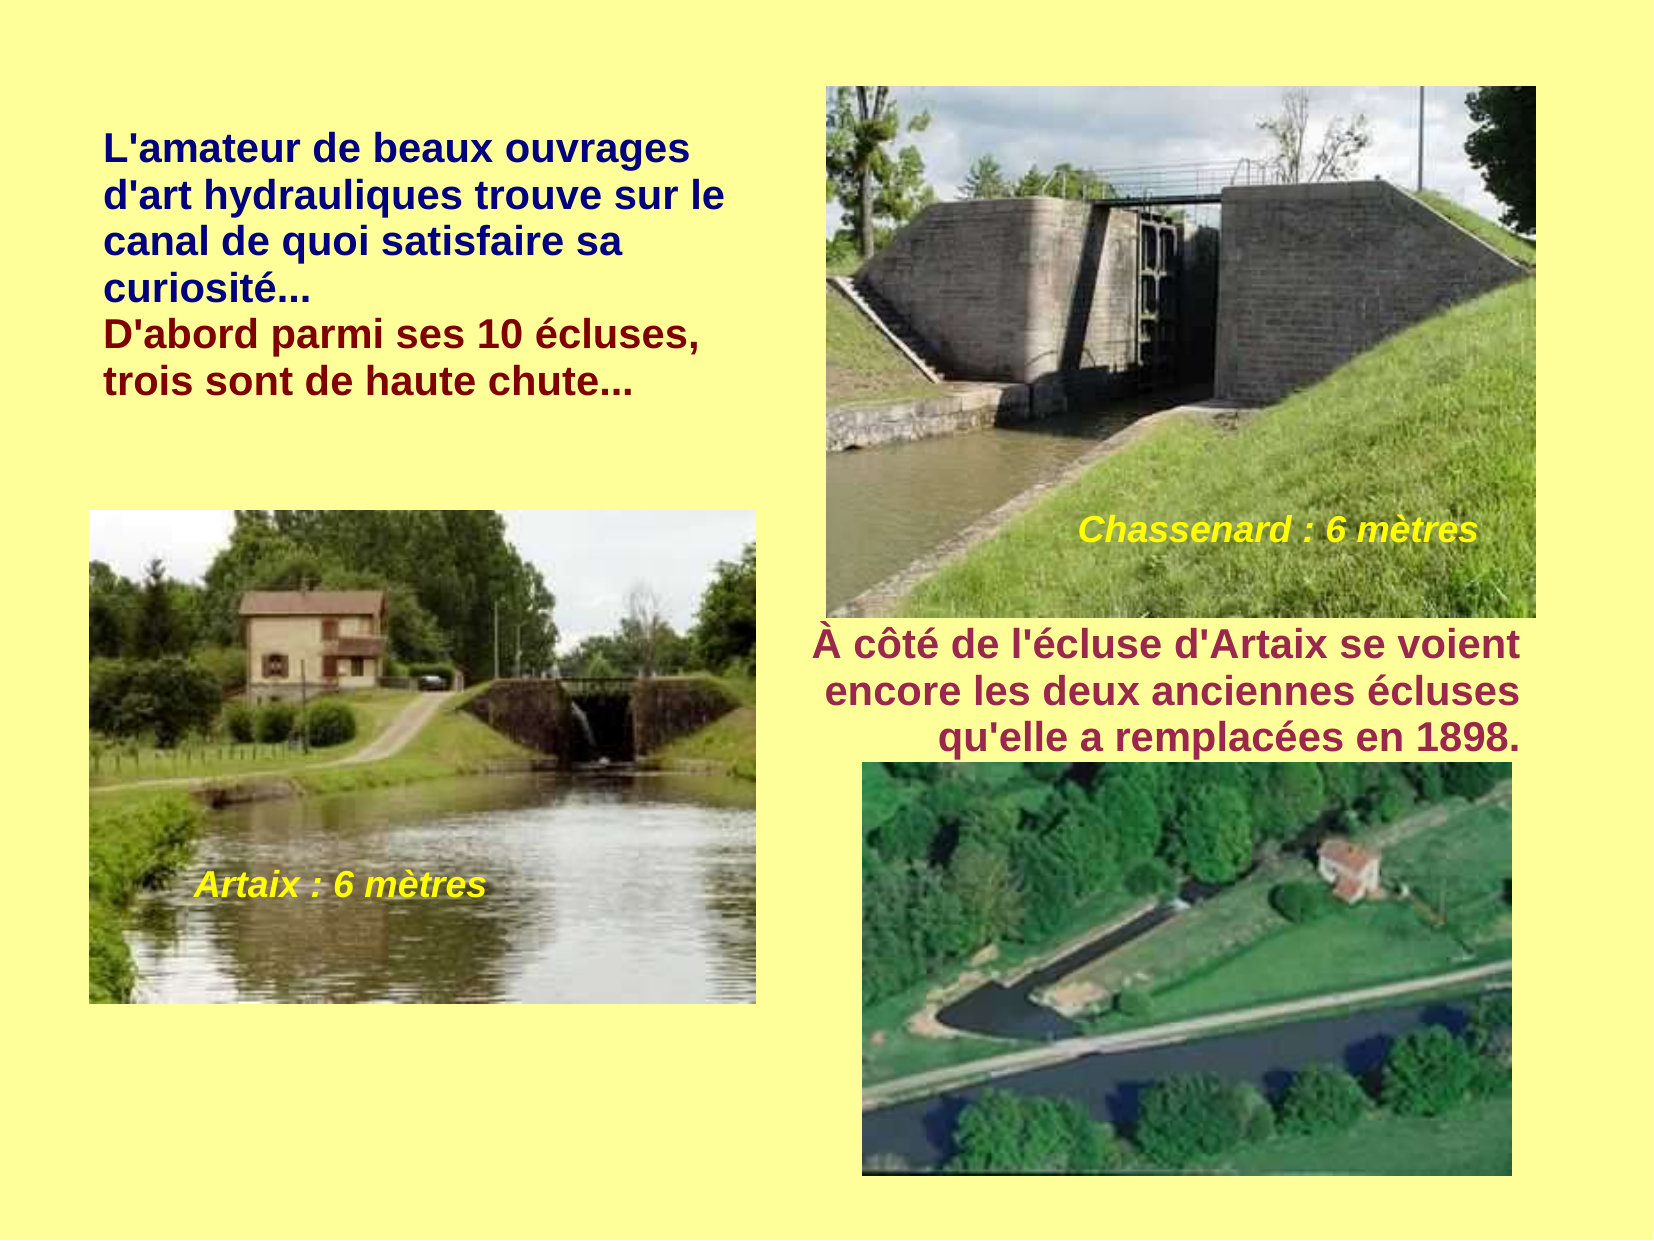

L'amateur de beaux ouvrages d'art hydrauliques trouve sur le canal de quoi satisfaire sa curiosité...
D'abord parmi ses 10 écluses, trois sont de haute chute...
Chassenard : 6 mètres
À côté de l'écluse d'Artaix se voient encore les deux anciennes écluses qu'elle a remplacées en 1898.
Artaix : 6 mètres